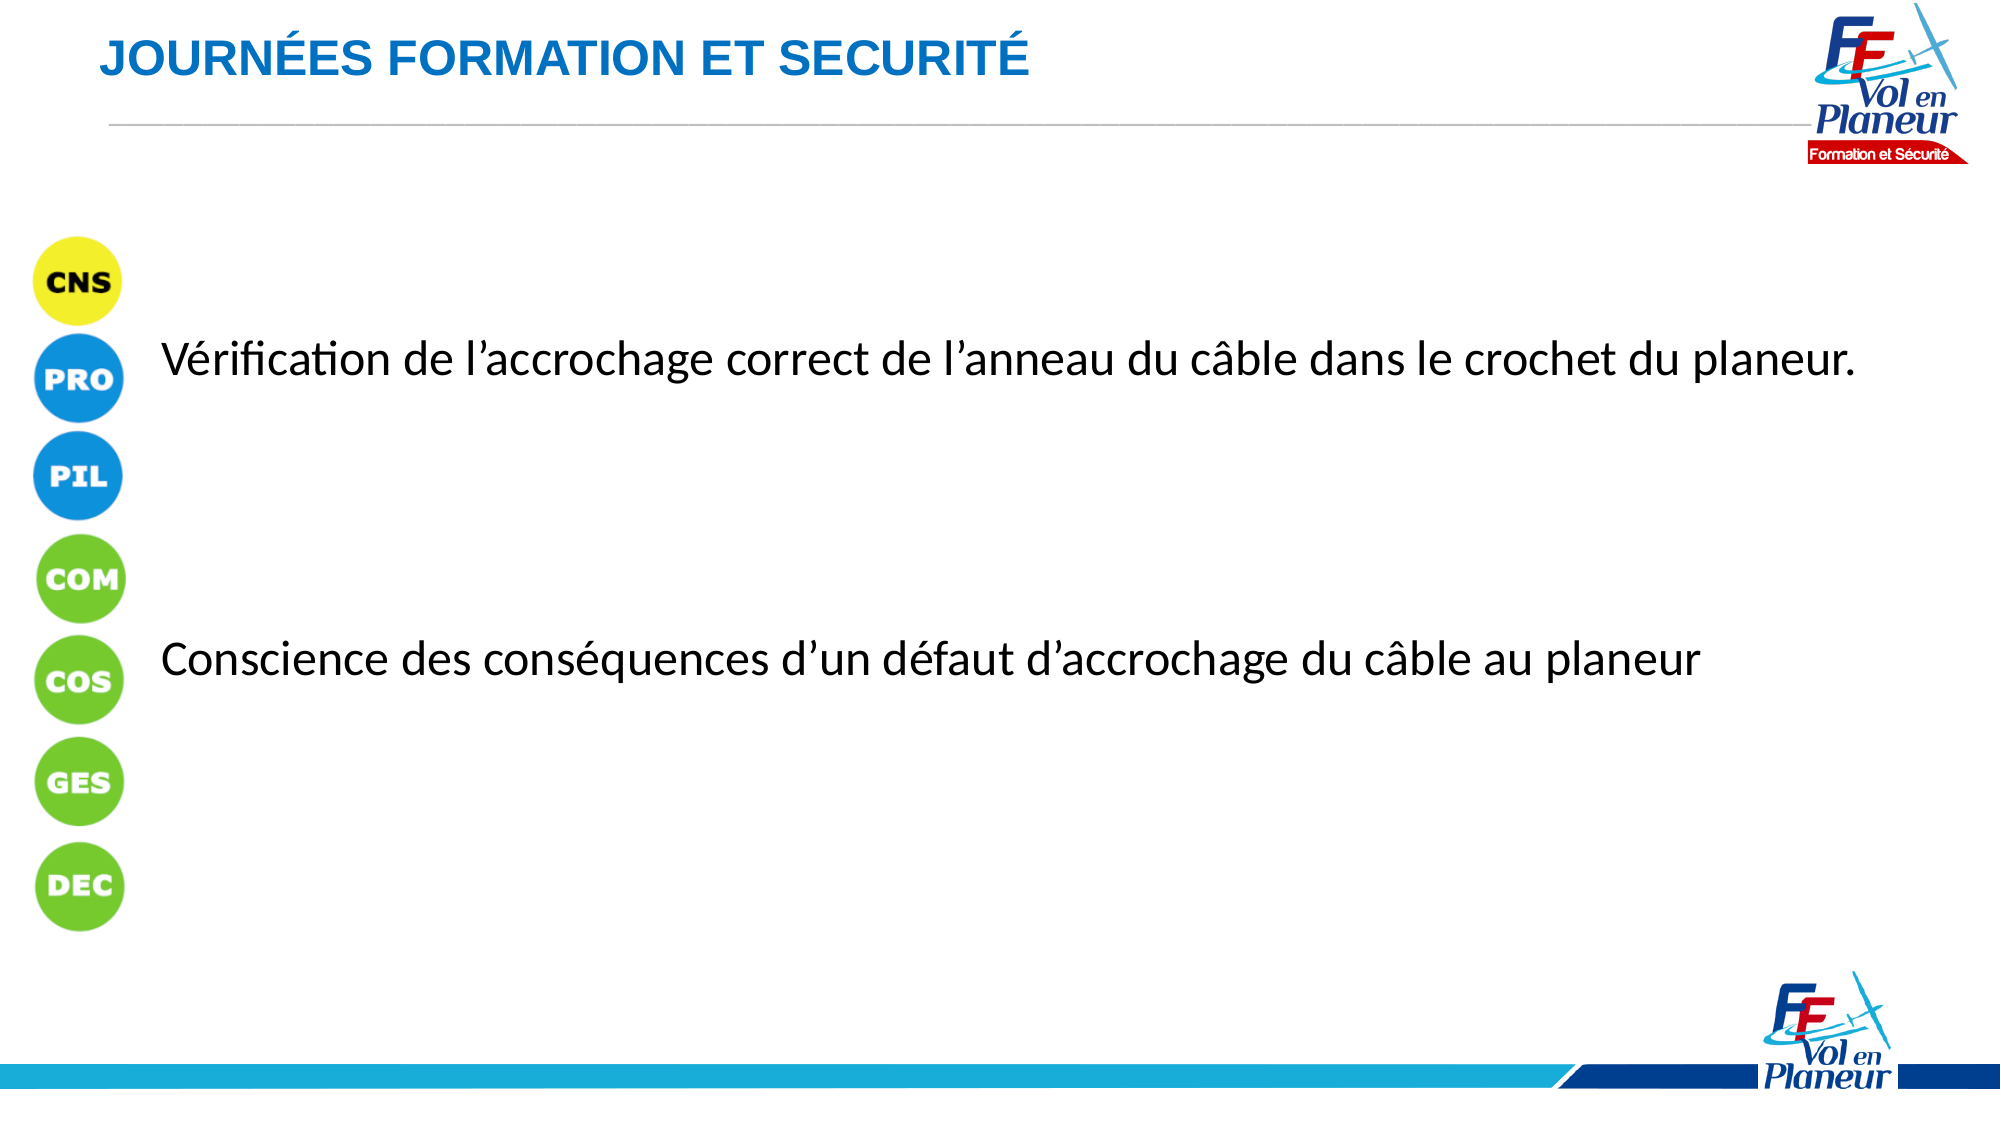

# JOURNÉES FORMATION ET SECURITÉ
Vérification de l’accrochage correct de l’anneau du câble dans le crochet du planeur.
Conscience des conséquences d’un défaut d’accrochage du câble au planeur